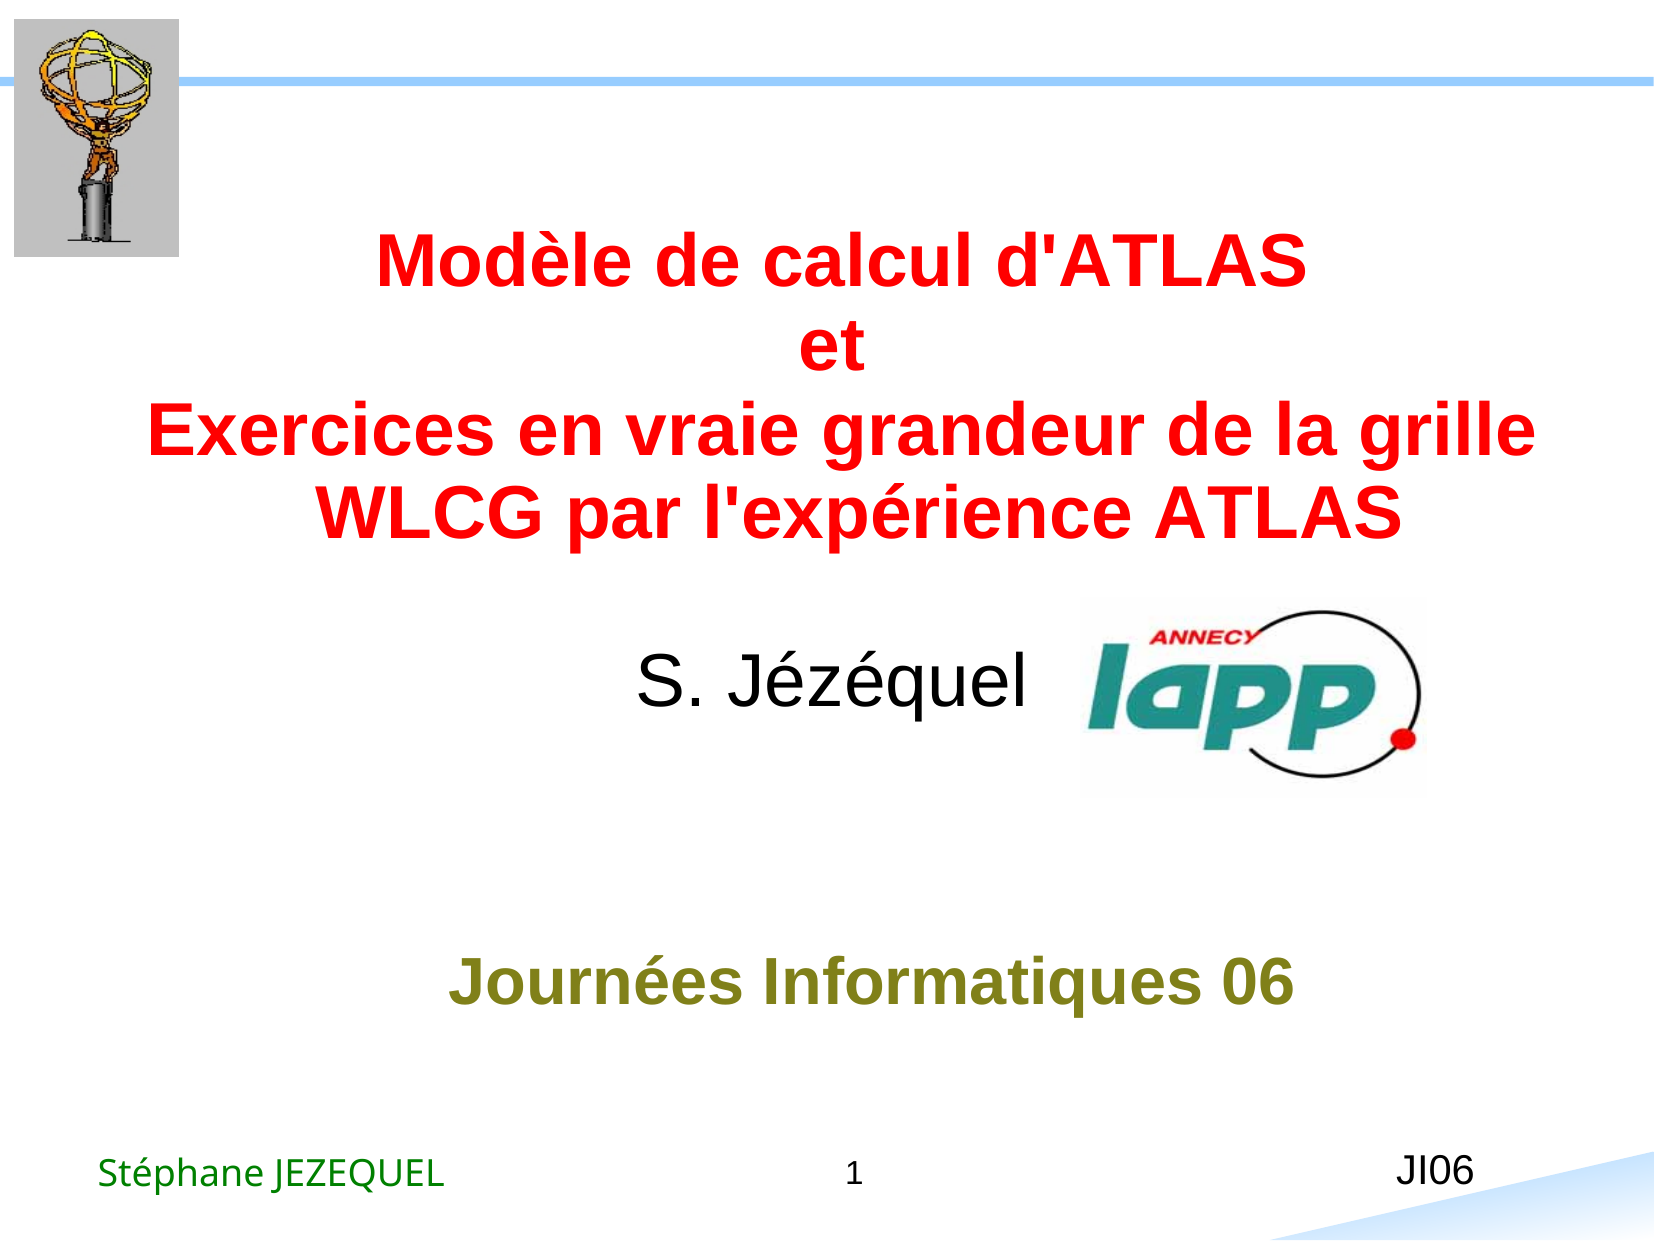

# Modèle de calcul d'ATLAS
et
Exercices en vraie grandeur de la grille WLCG par l'expérience ATLAS
S. Jézéquel
Journées Informatiques 06